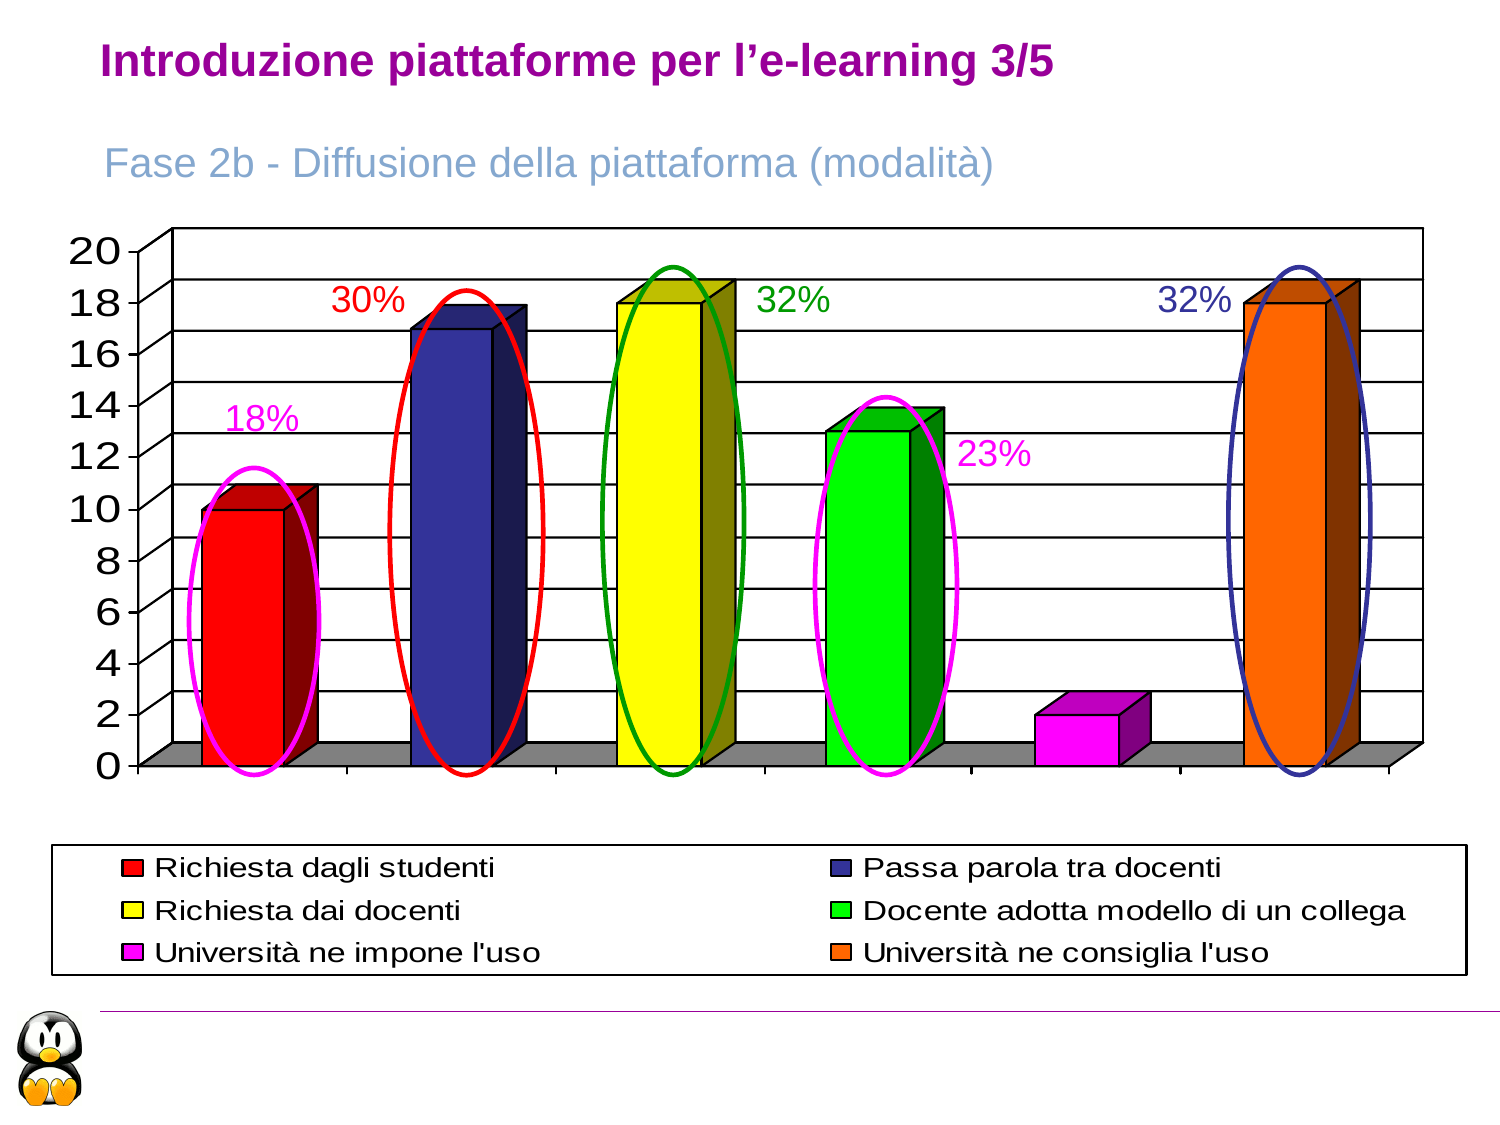

# Introduzione piattaforme per l’e-learning 3/5
	Fase 2b - Diffusione della piattaforma (modalità)
32%
32%
30%
18%
23%